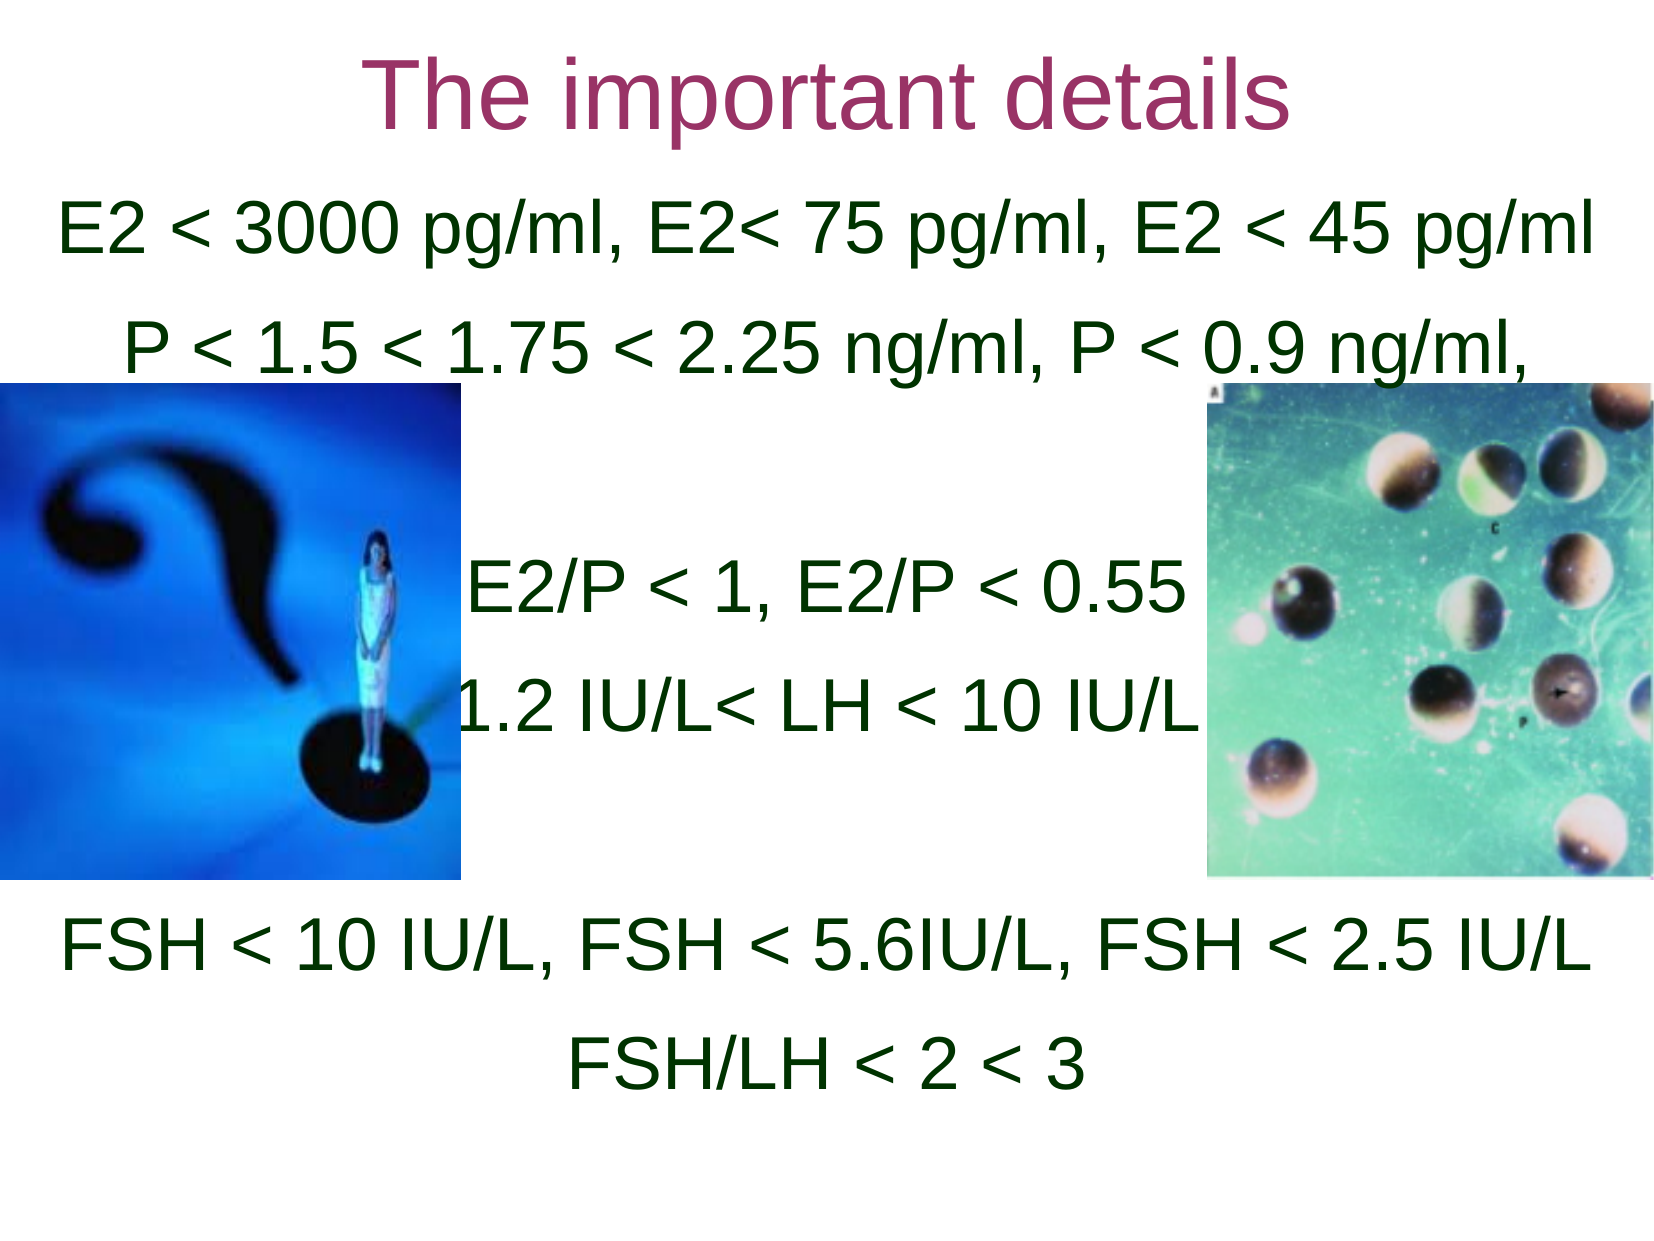

# The important details
E2 < 3000 pg/ml, E2< 75 pg/ml, E2 < 45 pg/ml
 P < 1.5 < 1.75 < 2.25 ng/ml, P < 0.9 ng/ml,
E2/P < 1, E2/P < 0.55
1.2 IU/L< LH < 10 IU/L
FSH < 10 IU/L, FSH < 5.6IU/L, FSH < 2.5 IU/L
FSH/LH < 2 < 3